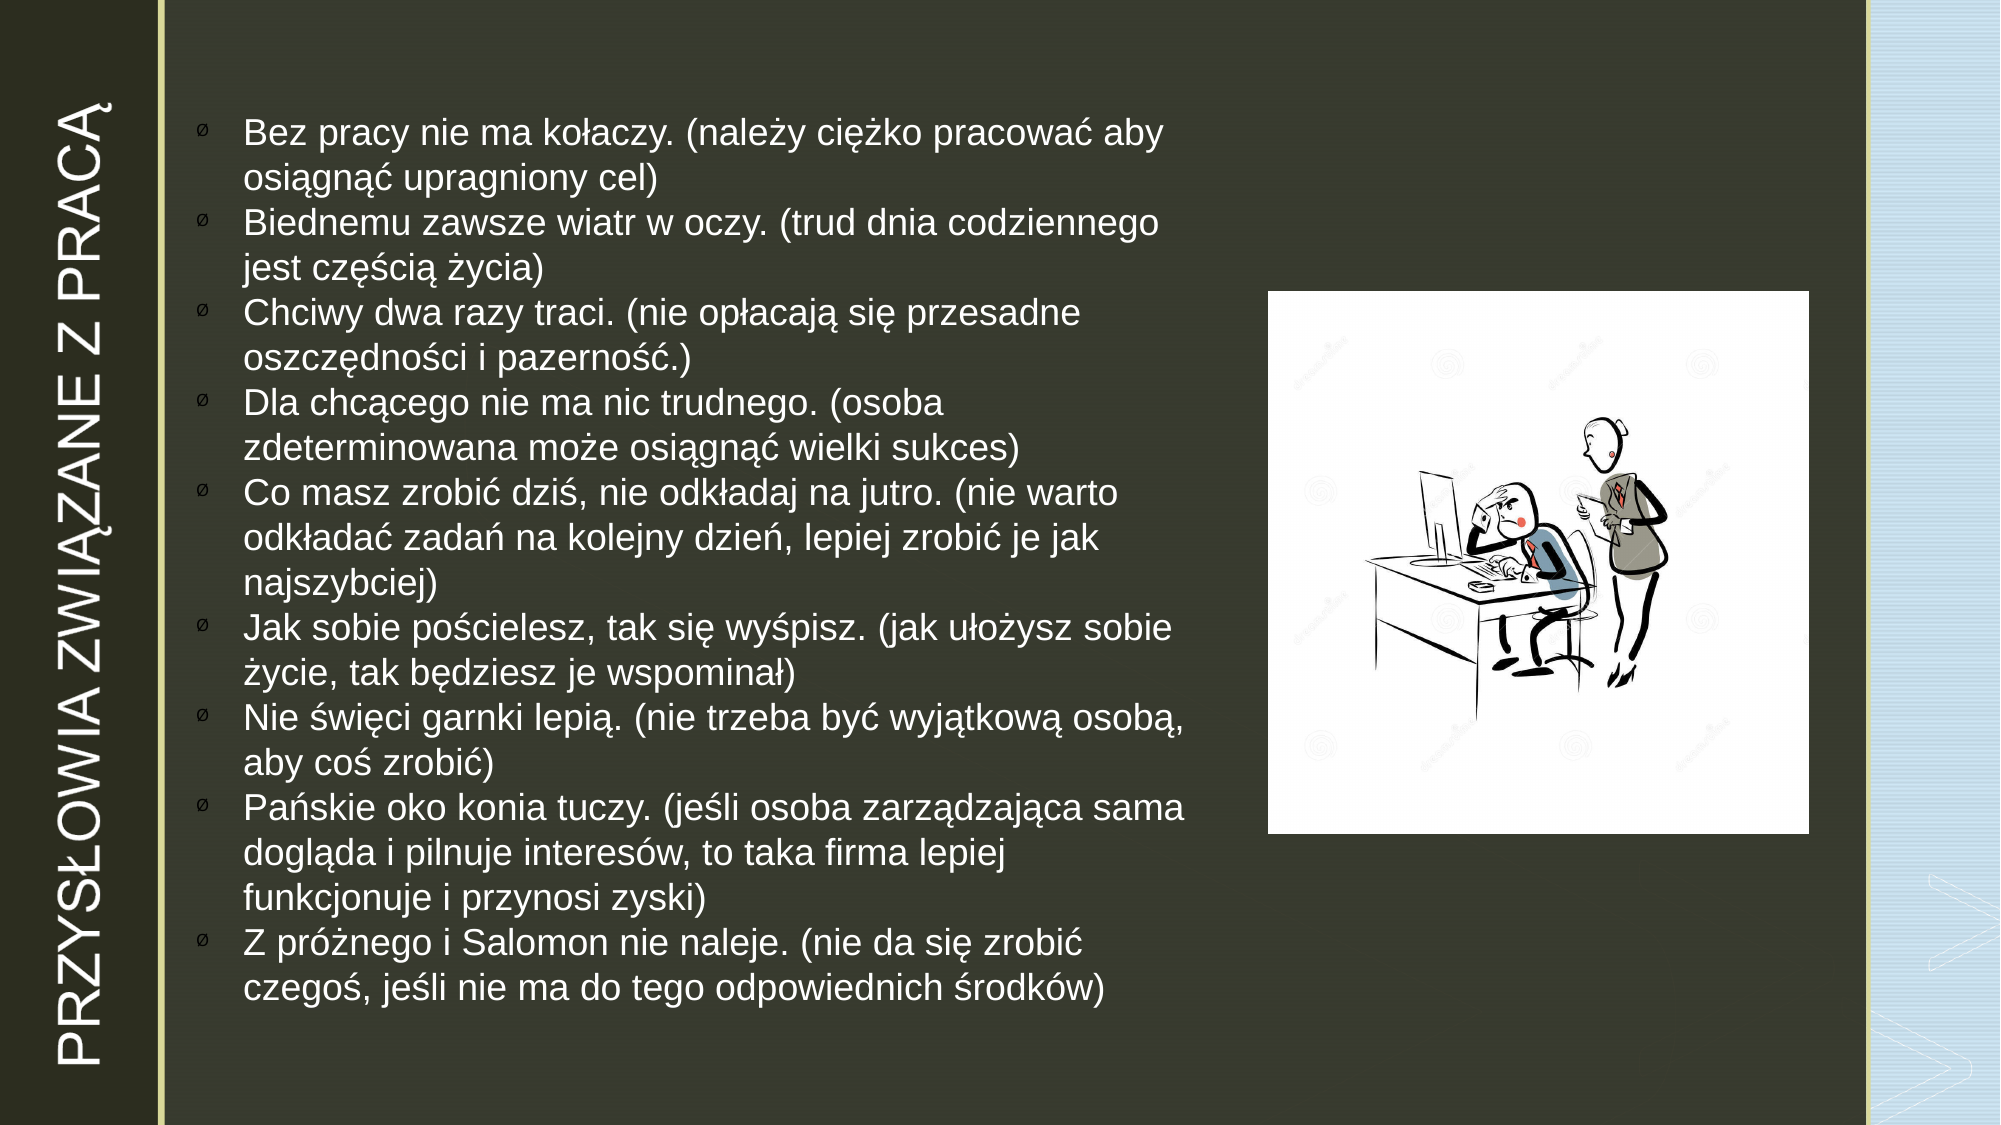

Bez pracy nie ma kołaczy. (należy ciężko pracować aby osiągnąć upragniony cel)
Biednemu zawsze wiatr w oczy. (trud dnia codziennego jest częścią życia)
Chciwy dwa razy traci. (nie opłacają się przesadne oszczędności i pazerność.)
Dla chcącego nie ma nic trudnego. (osoba zdeterminowana może osiągnąć wielki sukces)
Co masz zrobić dziś, nie odkładaj na jutro. (nie warto odkładać zadań na kolejny dzień, lepiej zrobić je jak najszybciej)
Jak sobie pościelesz, tak się wyśpisz. (jak ułożysz sobie życie, tak będziesz je wspominał)
Nie święci garnki lepią. (nie trzeba być wyjątkową osobą, aby coś zrobić)
Pańskie oko konia tuczy. (jeśli osoba zarządzająca sama dogląda i pilnuje interesów, to taka firma lepiej funkcjonuje i przynosi zyski)
Z próżnego i Salomon nie naleje. (nie da się zrobić czegoś, jeśli nie ma do tego odpowiednich środków)